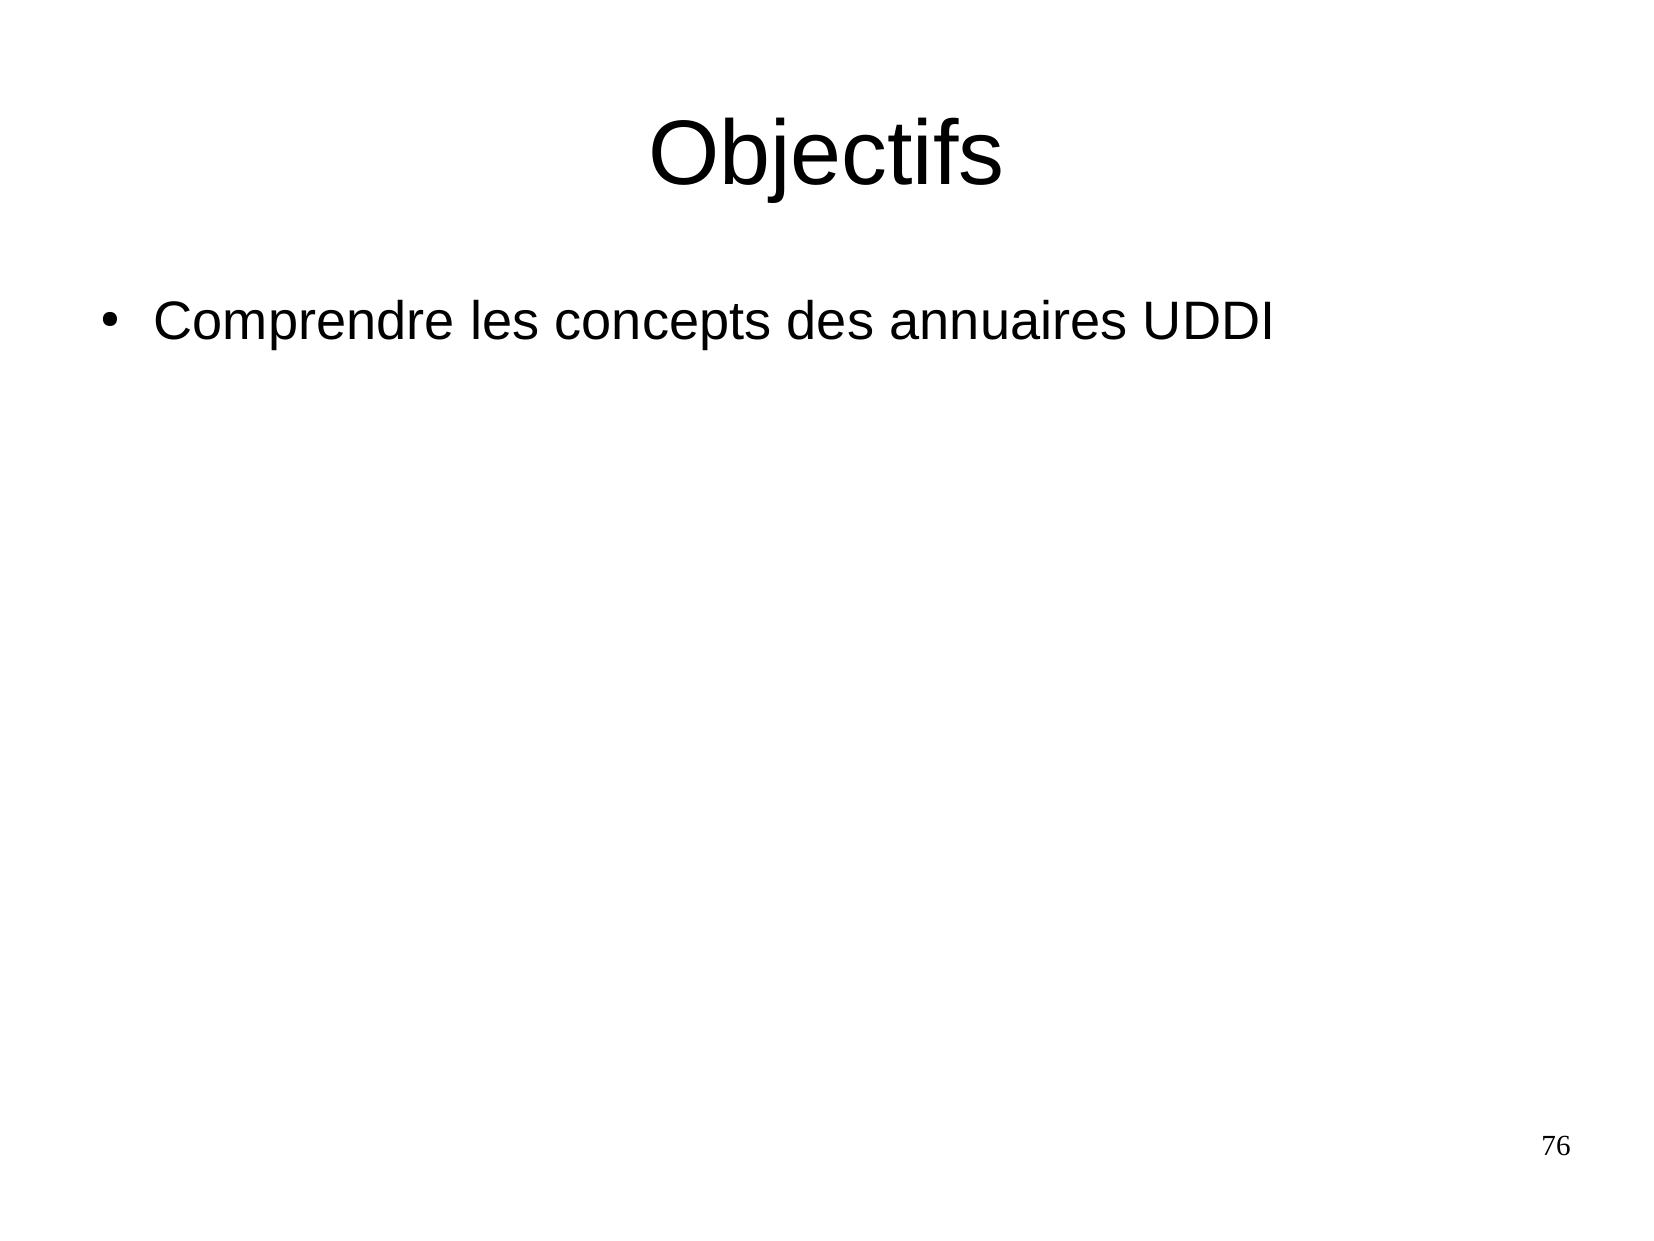

# Objectifs
Comprendre les concepts des annuaires UDDI
76